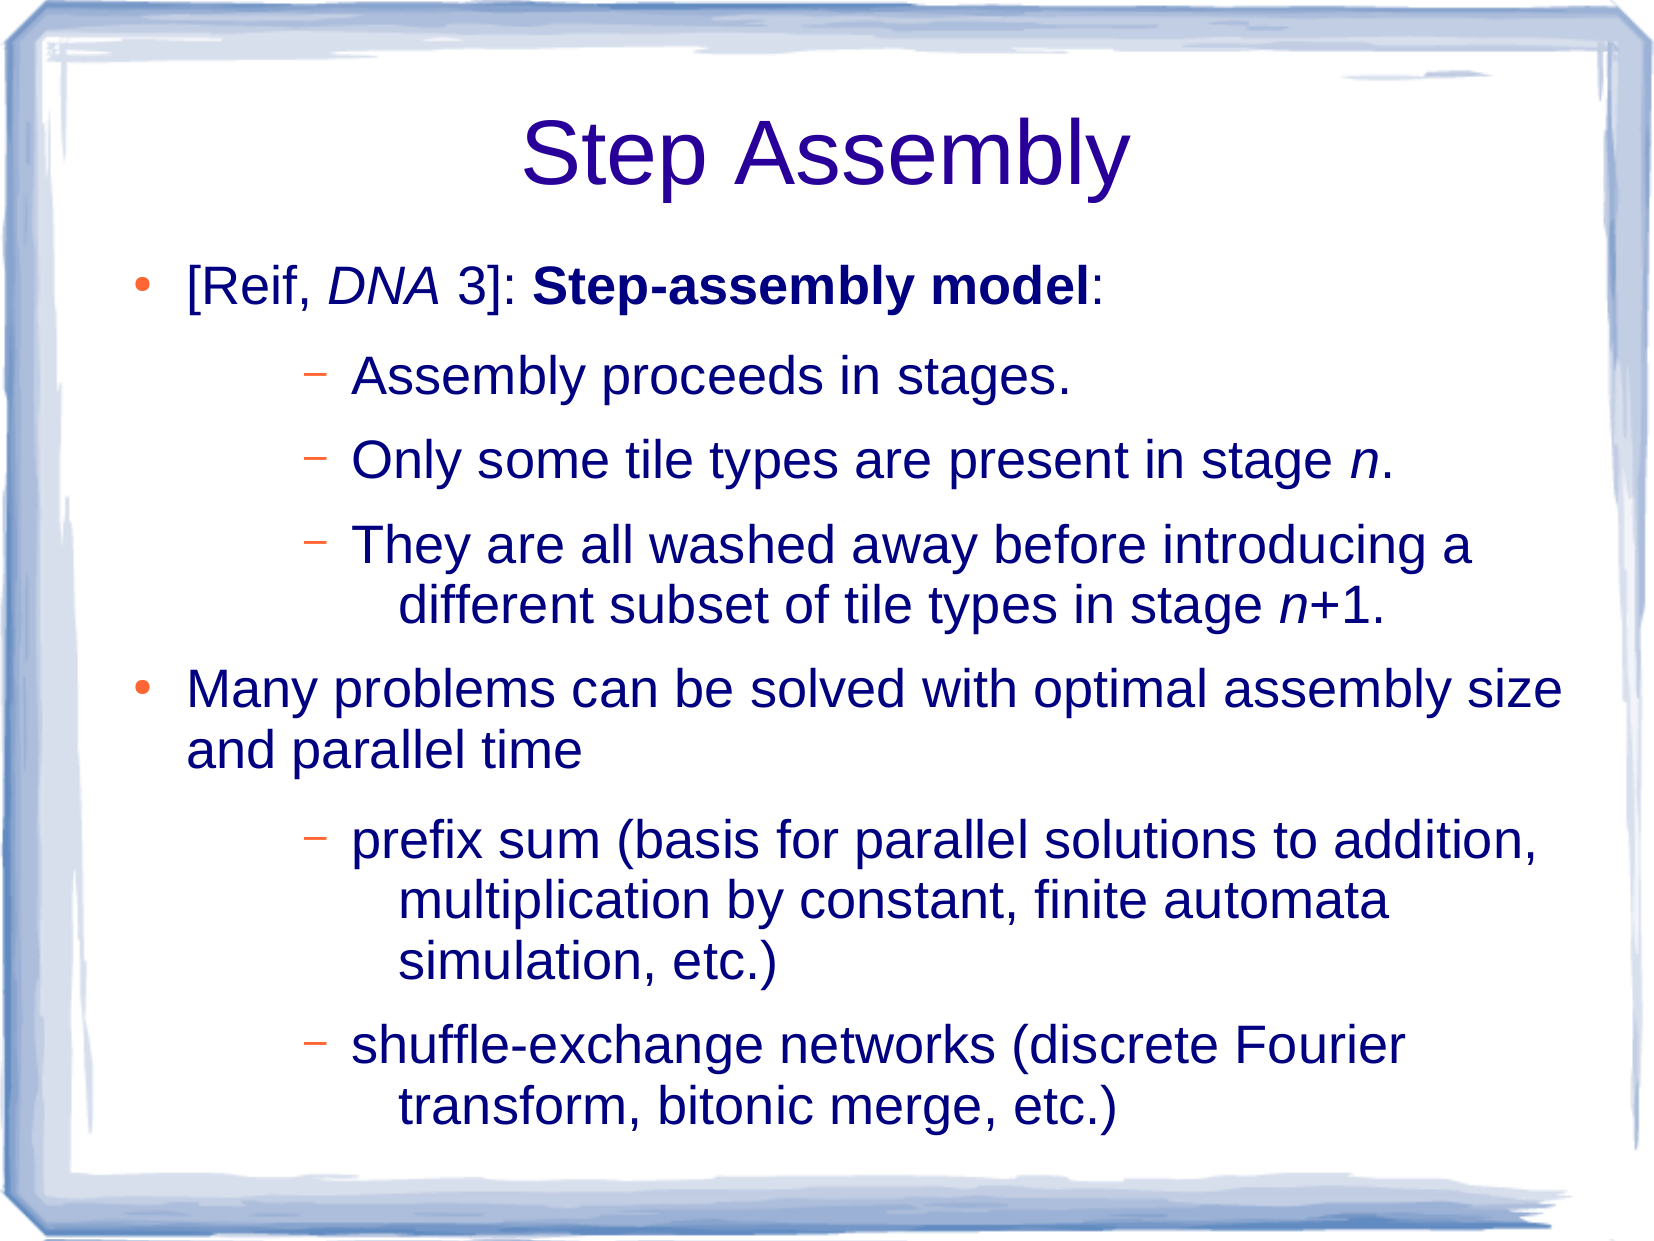

# Step Assembly
[Reif, DNA 3]: Step-assembly model:
Assembly proceeds in stages.
Only some tile types are present in stage n.
They are all washed away before introducing a different subset of tile types in stage n+1.
Many problems can be solved with optimal assembly size and parallel time
prefix sum (basis for parallel solutions to addition, multiplication by constant, finite automata simulation, etc.)
shuffle-exchange networks (discrete Fourier transform, bitonic merge, etc.)